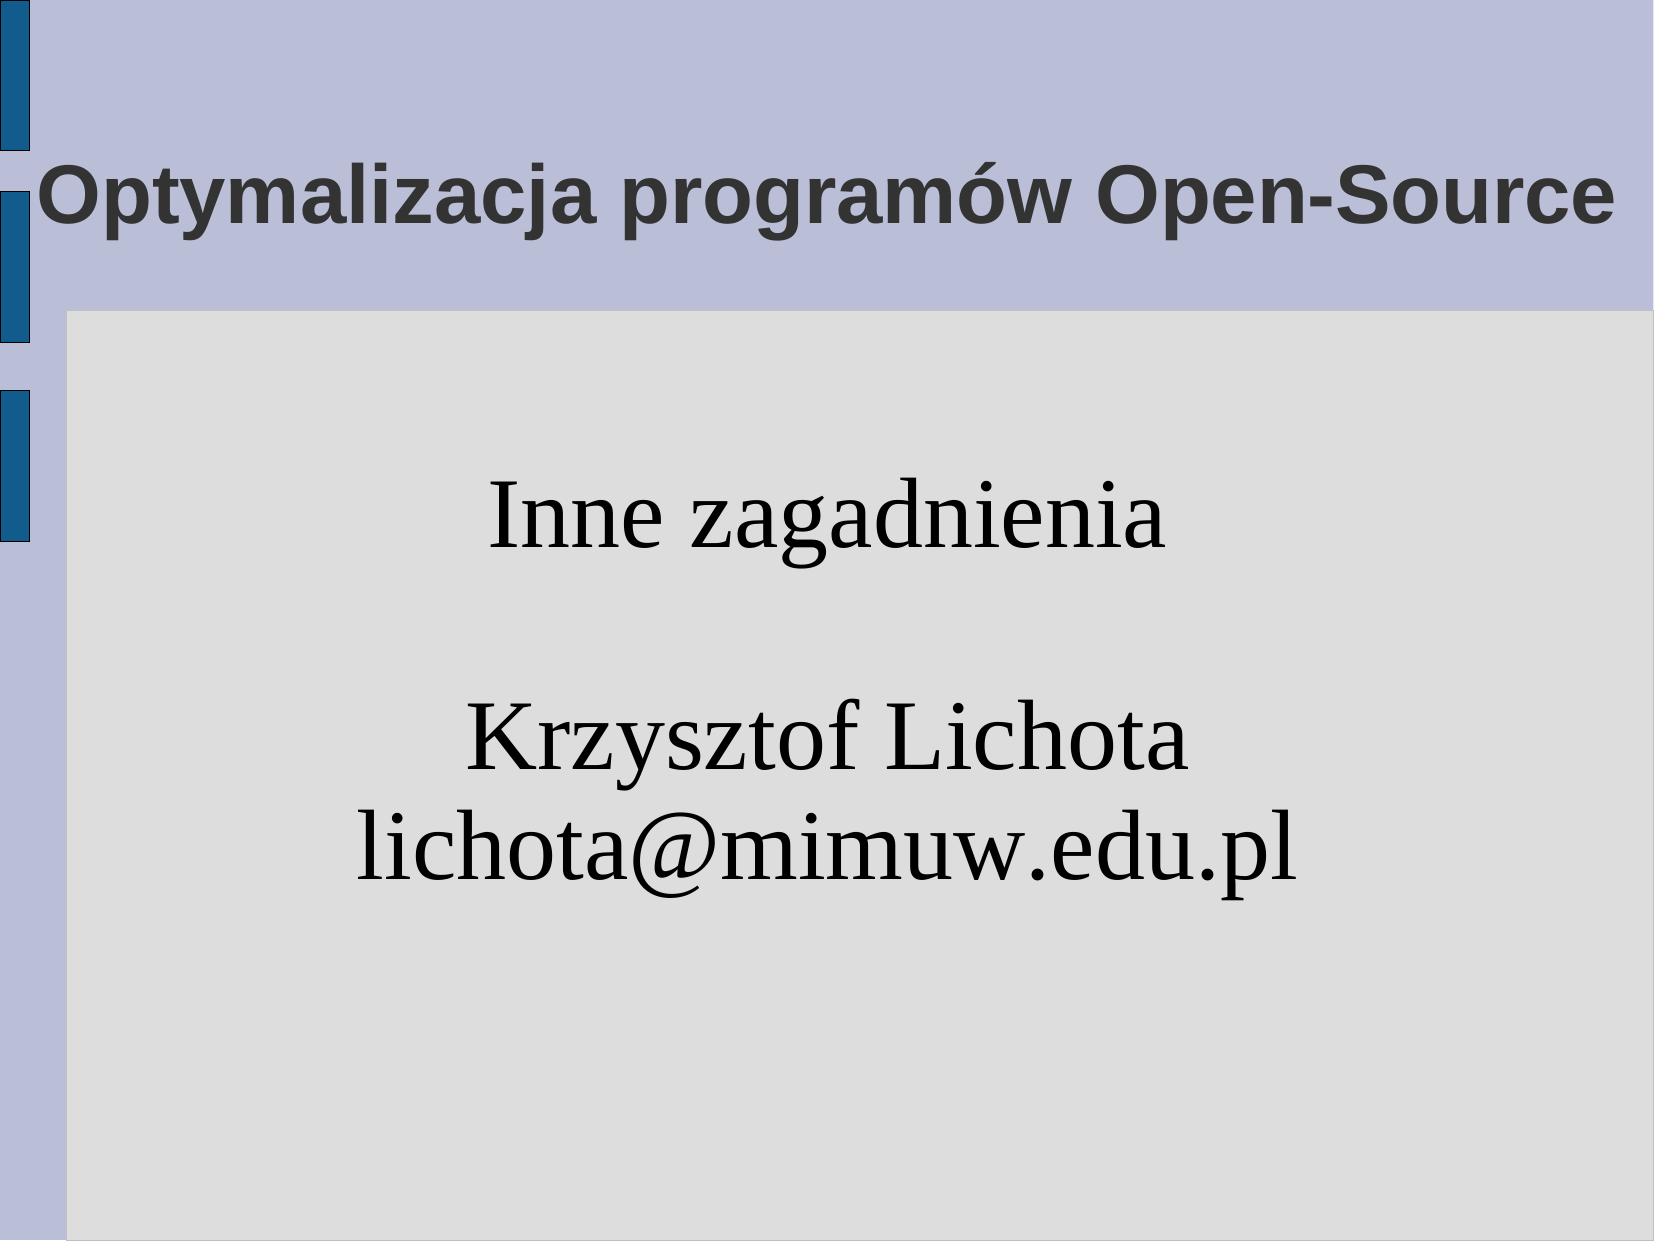

# Optymalizacja programów Open-Source
Inne zagadnienia
Krzysztof Lichota
lichota@mimuw.edu.pl